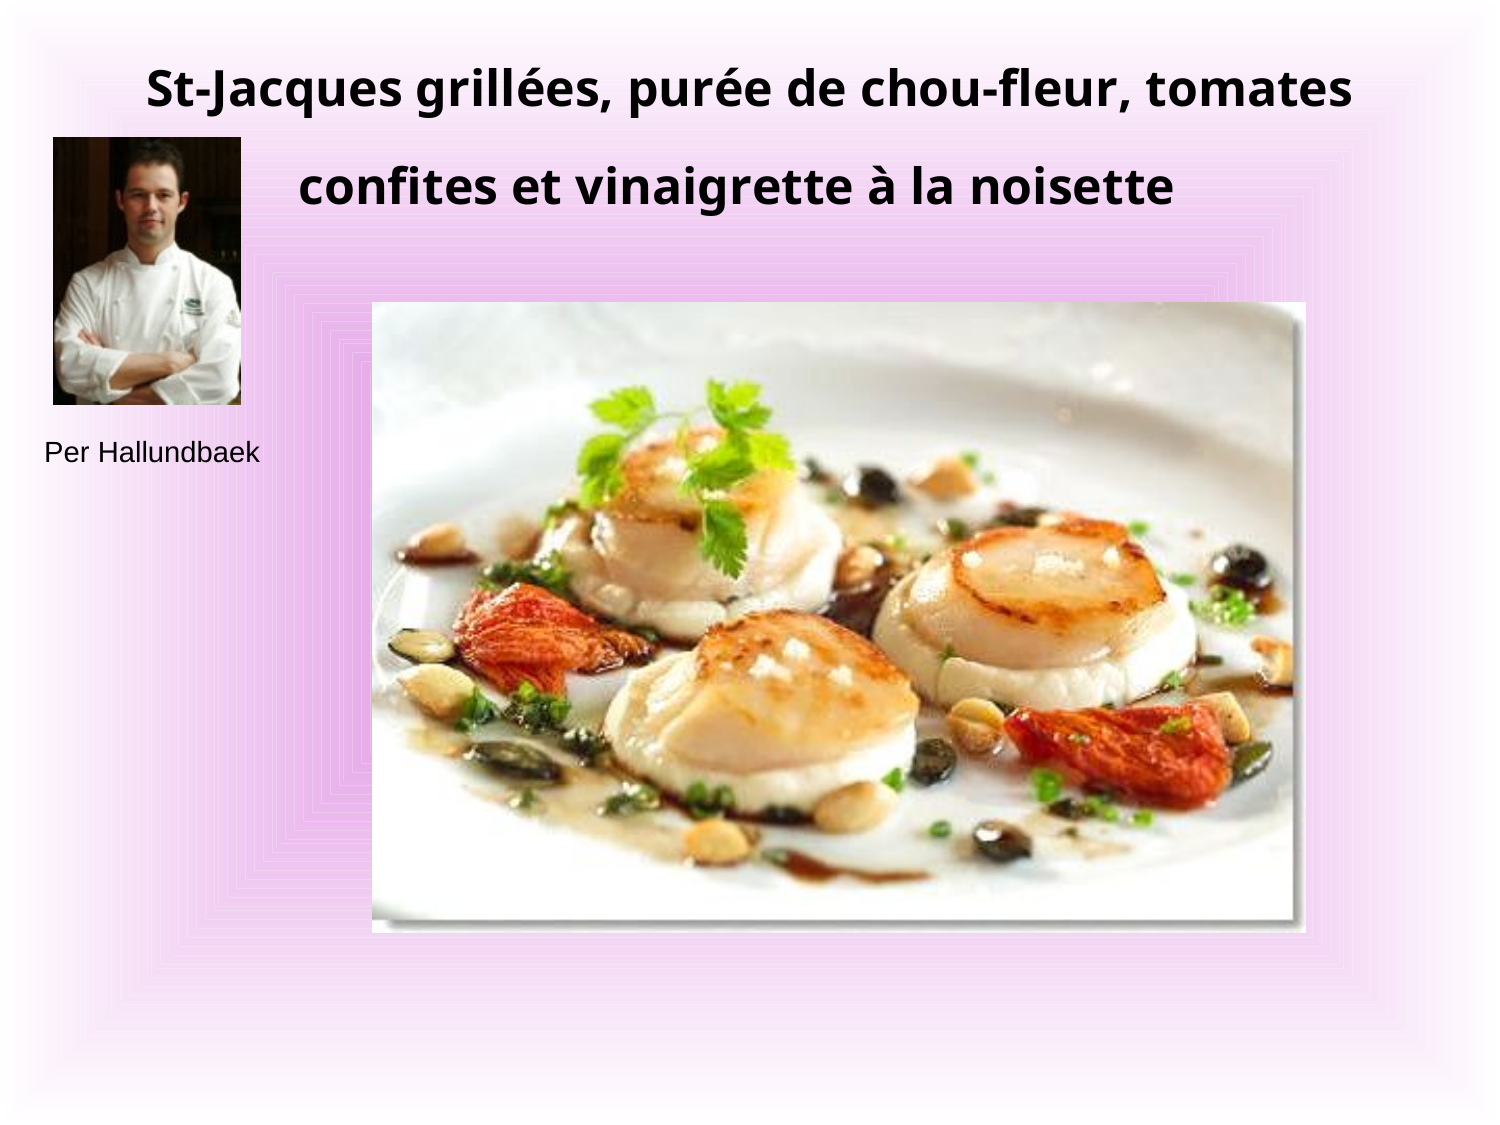

# St-Jacques grillées, purée de chou-fleur, tomates confites et vinaigrette à la noisette
Per Hallundbaek